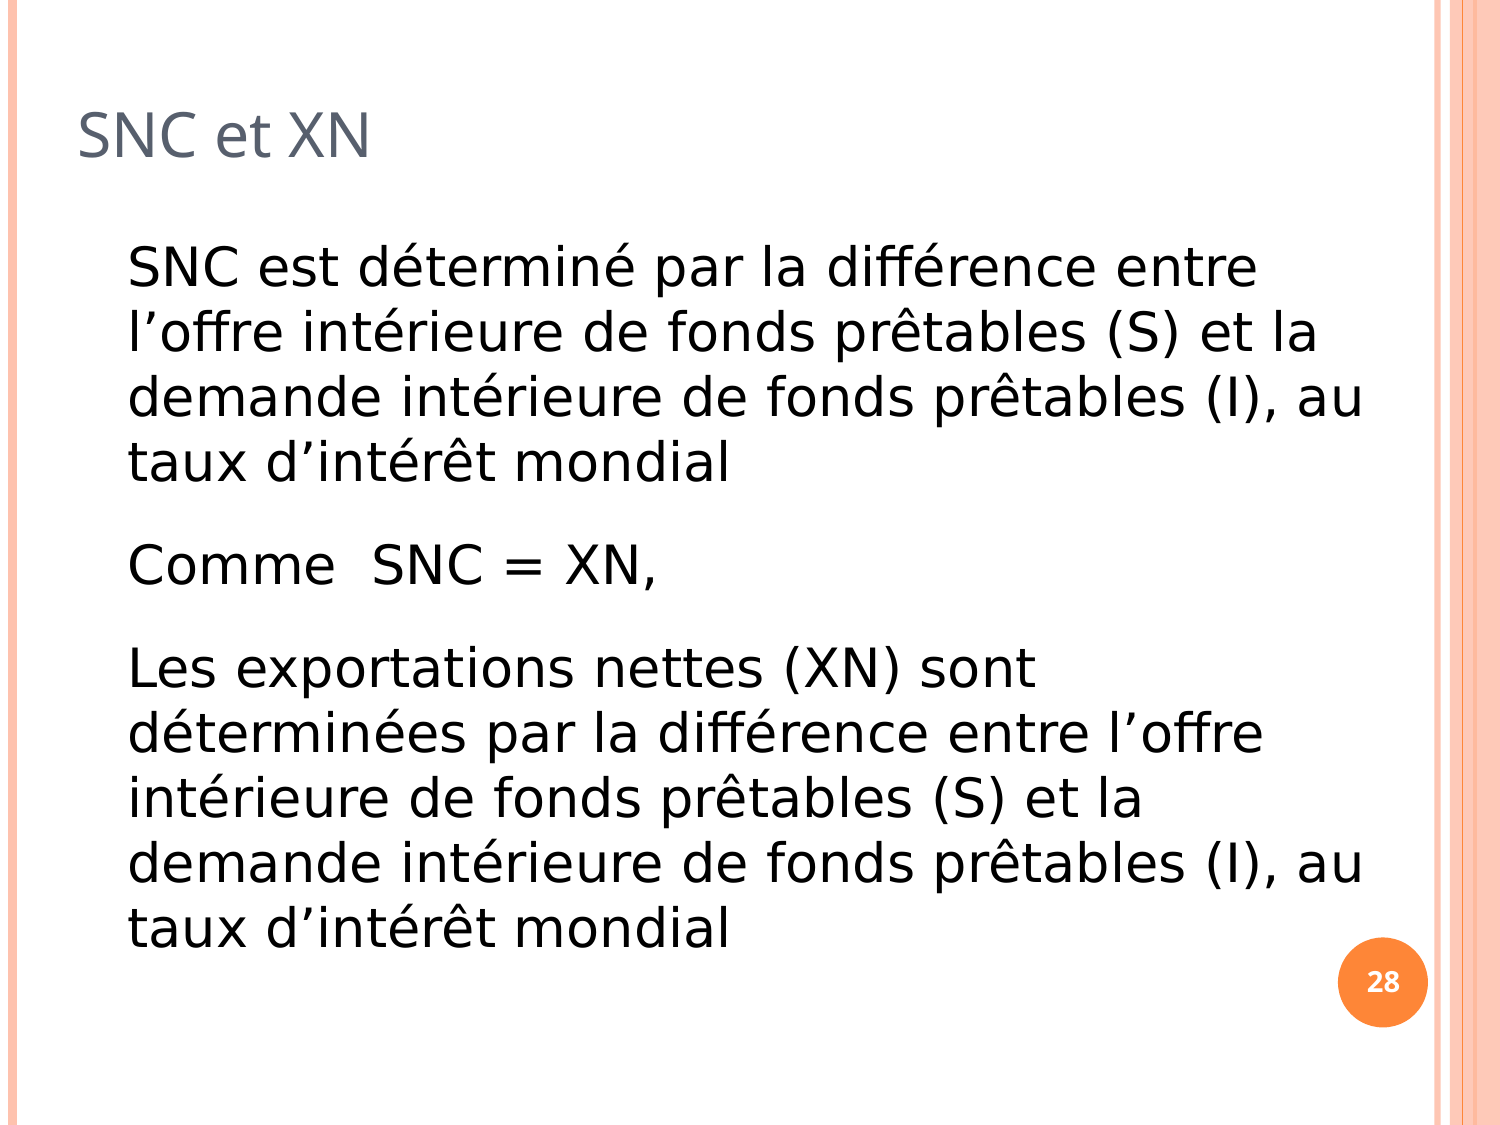

# SNC et XN
SNC est déterminé par la différence entre l’offre intérieure de fonds prêtables (S) et la demande intérieure de fonds prêtables (I), au taux d’intérêt mondial
Comme SNC = XN,
Les exportations nettes (XN) sont déterminées par la différence entre l’offre intérieure de fonds prêtables (S) et la demande intérieure de fonds prêtables (I), au taux d’intérêt mondial